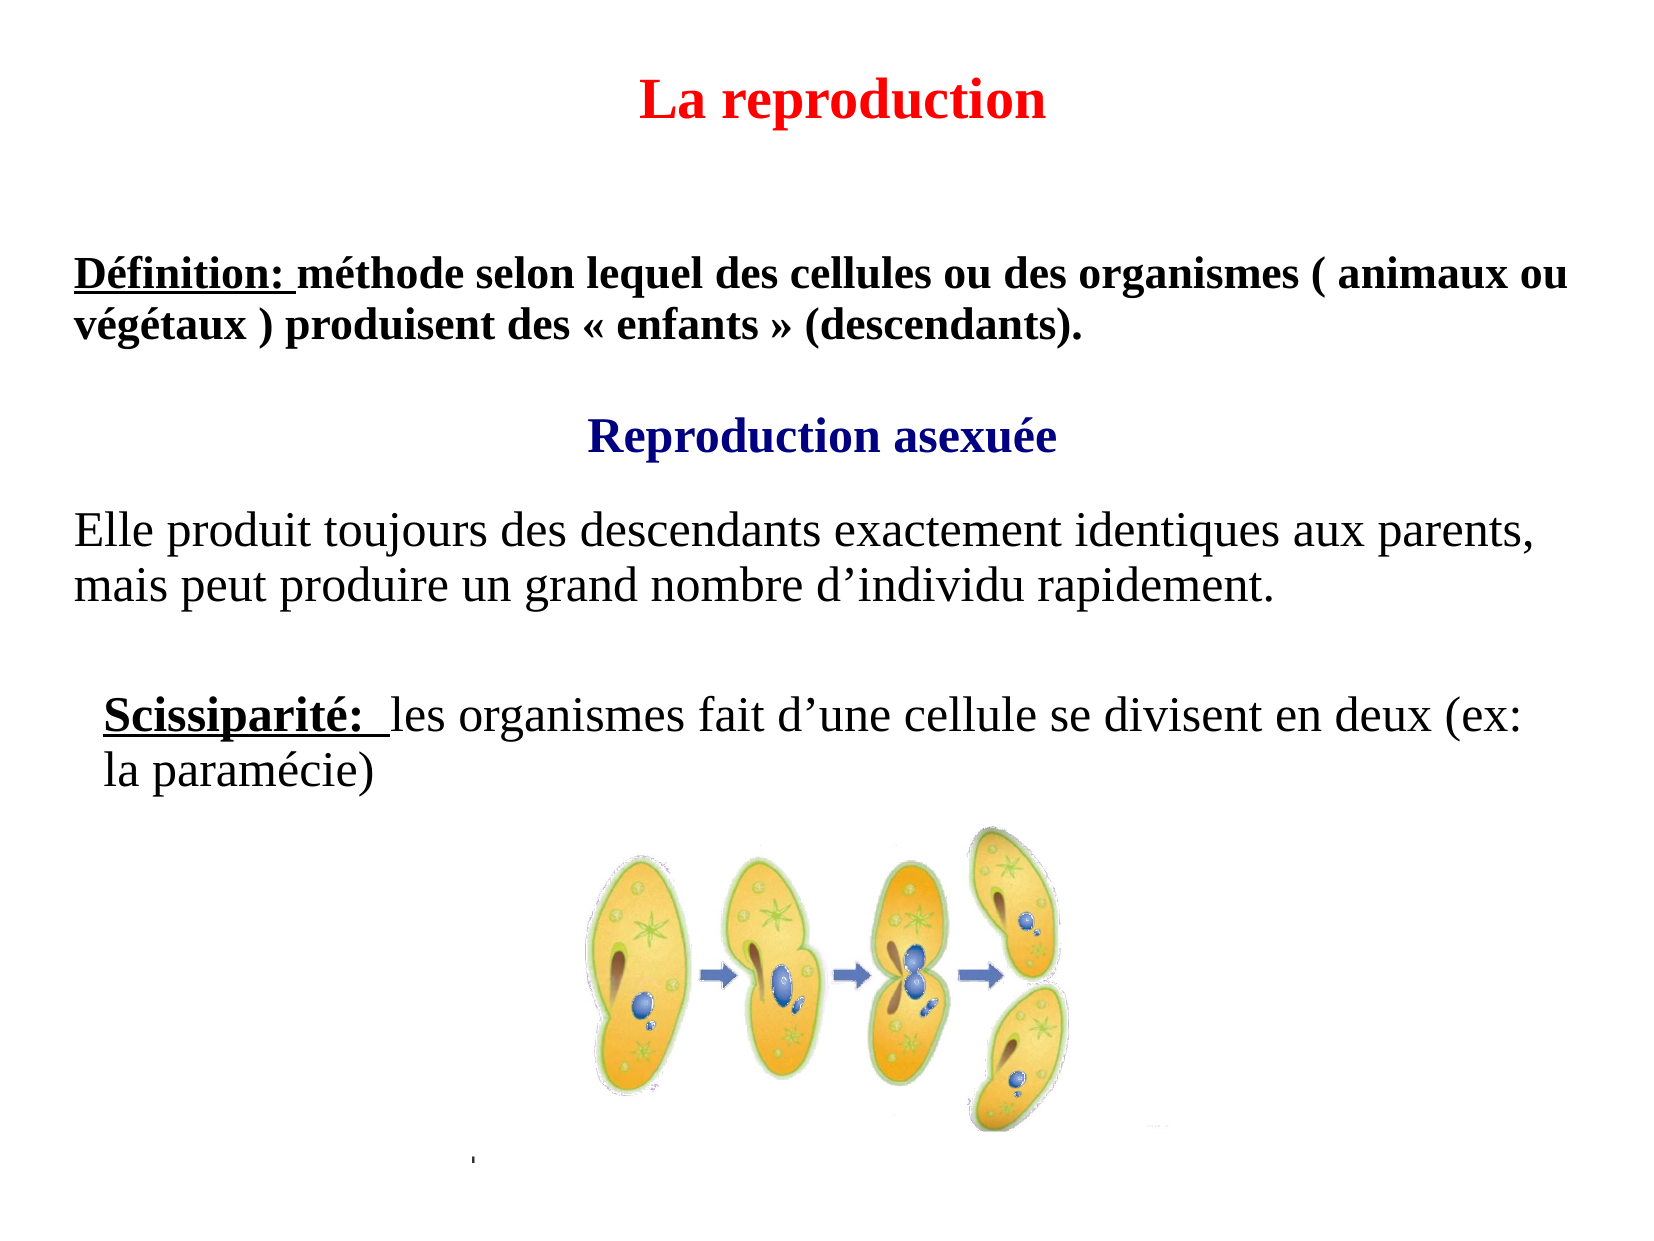

La reproduction
Définition: méthode selon lequel des cellules ou des organismes ( animaux ou végétaux ) produisent des « enfants » (descendants).
Reproduction asexuée
Elle produit toujours des descendants exactement identiques aux parents, mais peut produire un grand nombre d’individu rapidement.
Scissiparité: les organismes fait d’une cellule se divisent en deux (ex: la paramécie)